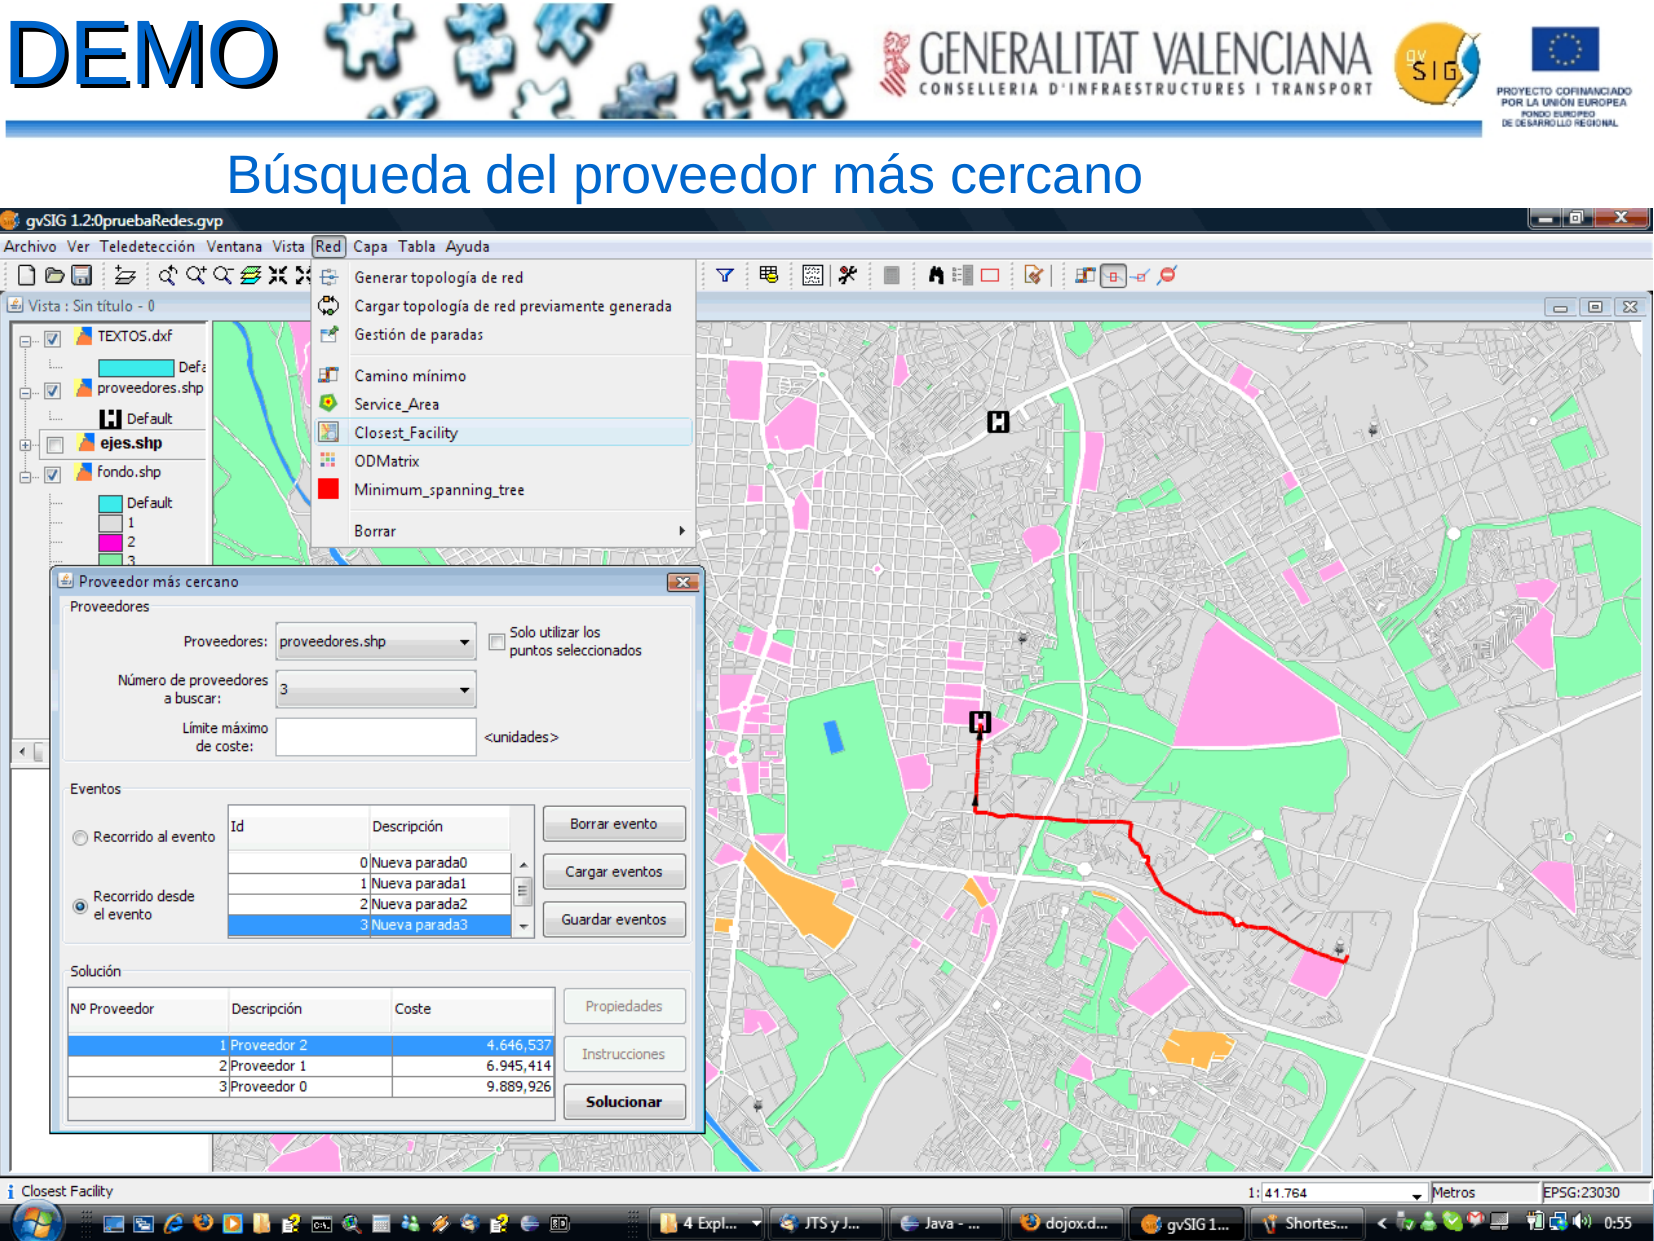

# DEMO
Búsqueda del proveedor más cercano